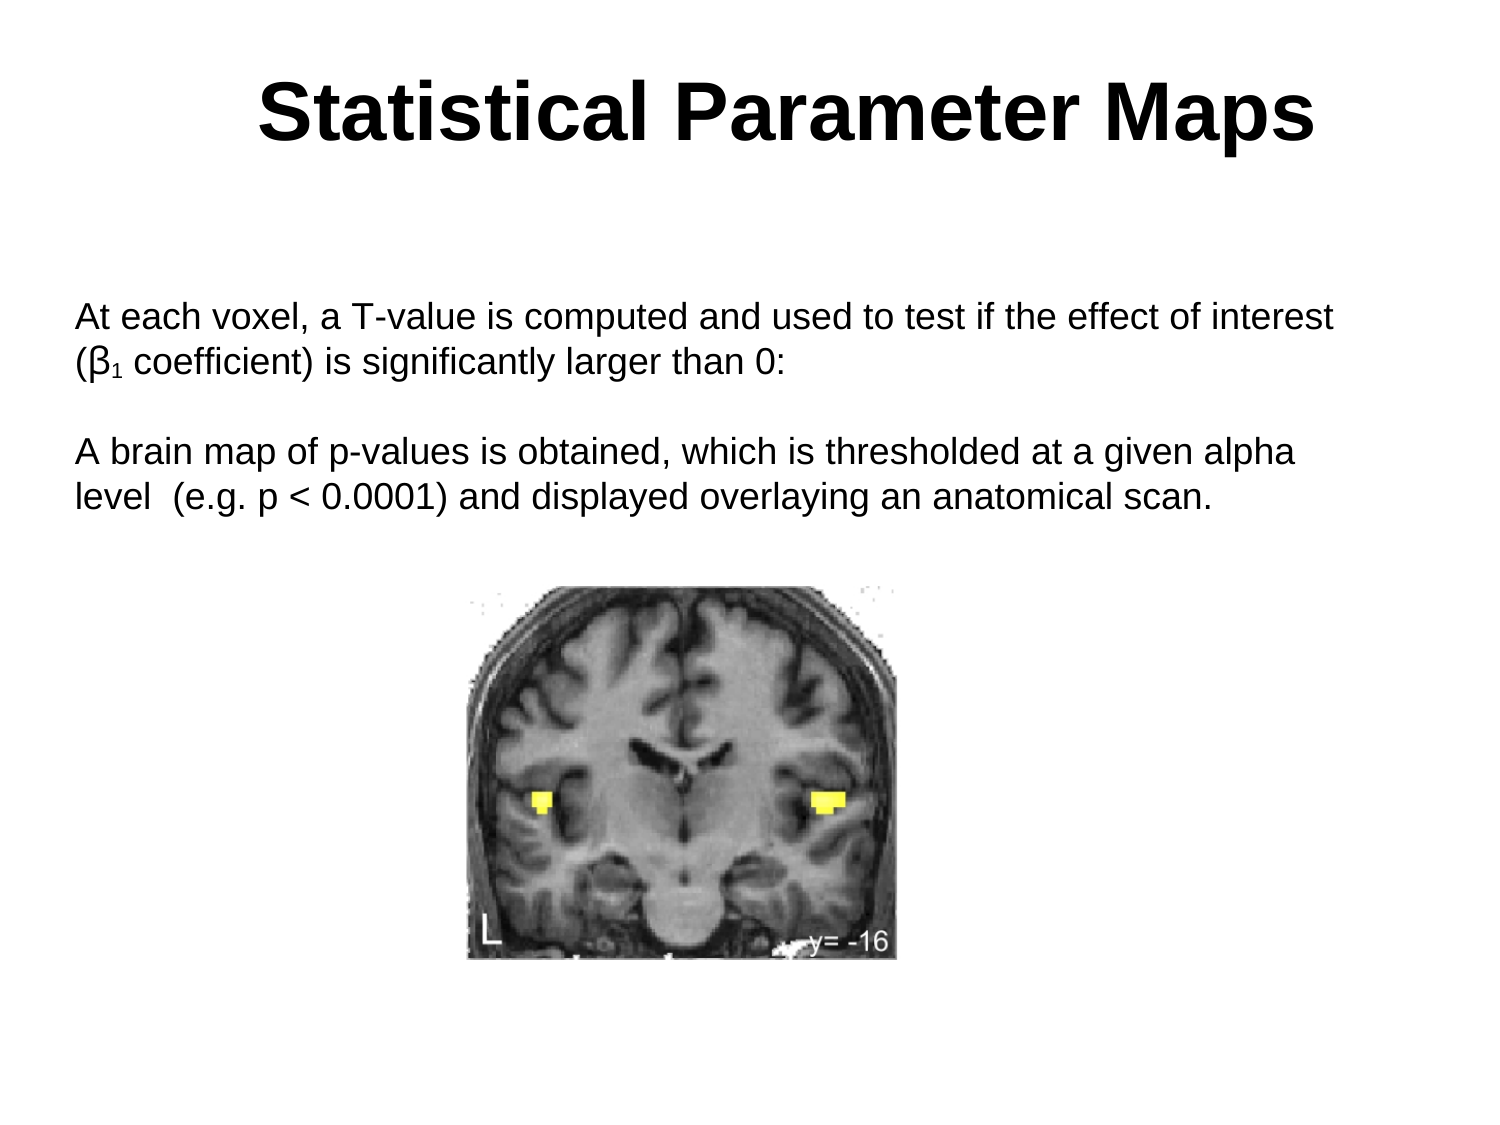

Statistical Parameter Maps
At each voxel, a T-value is computed and used to test if the effect of interest (β1 coefficient) is significantly larger than 0:
A brain map of p-values is obtained, which is thresholded at a given alpha level (e.g. p < 0.0001) and displayed overlaying an anatomical scan.